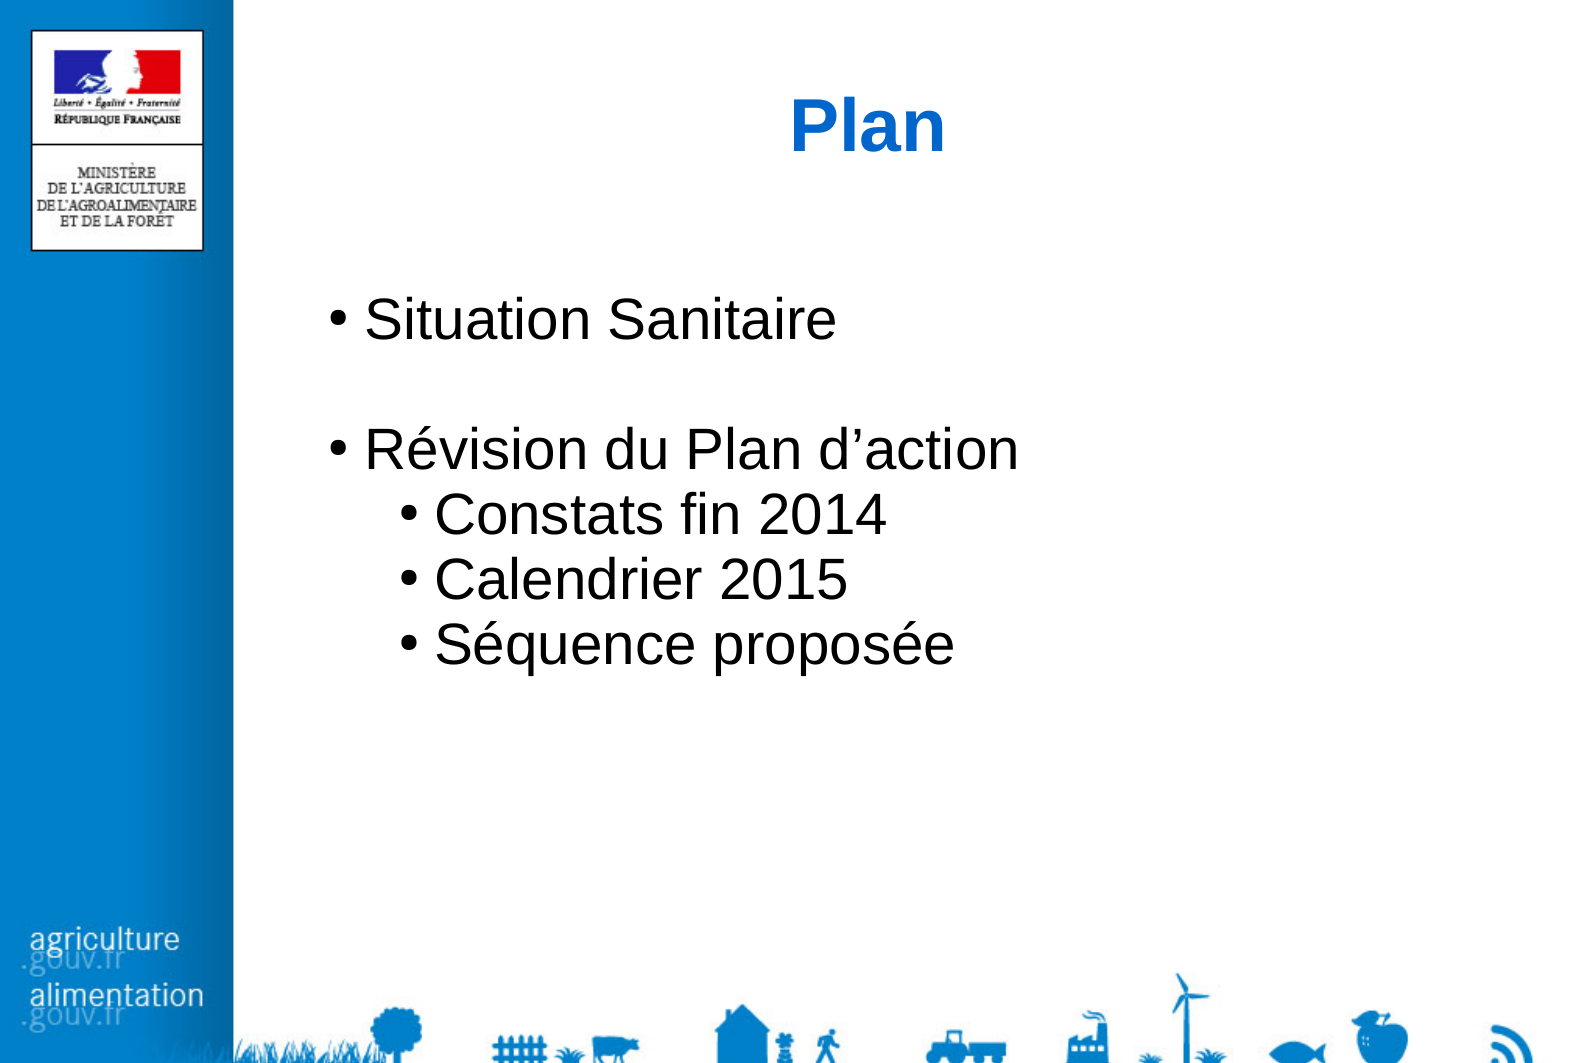

Plan
 Situation Sanitaire
 Révision du Plan d’action
Constats fin 2014
Calendrier 2015
Séquence proposée